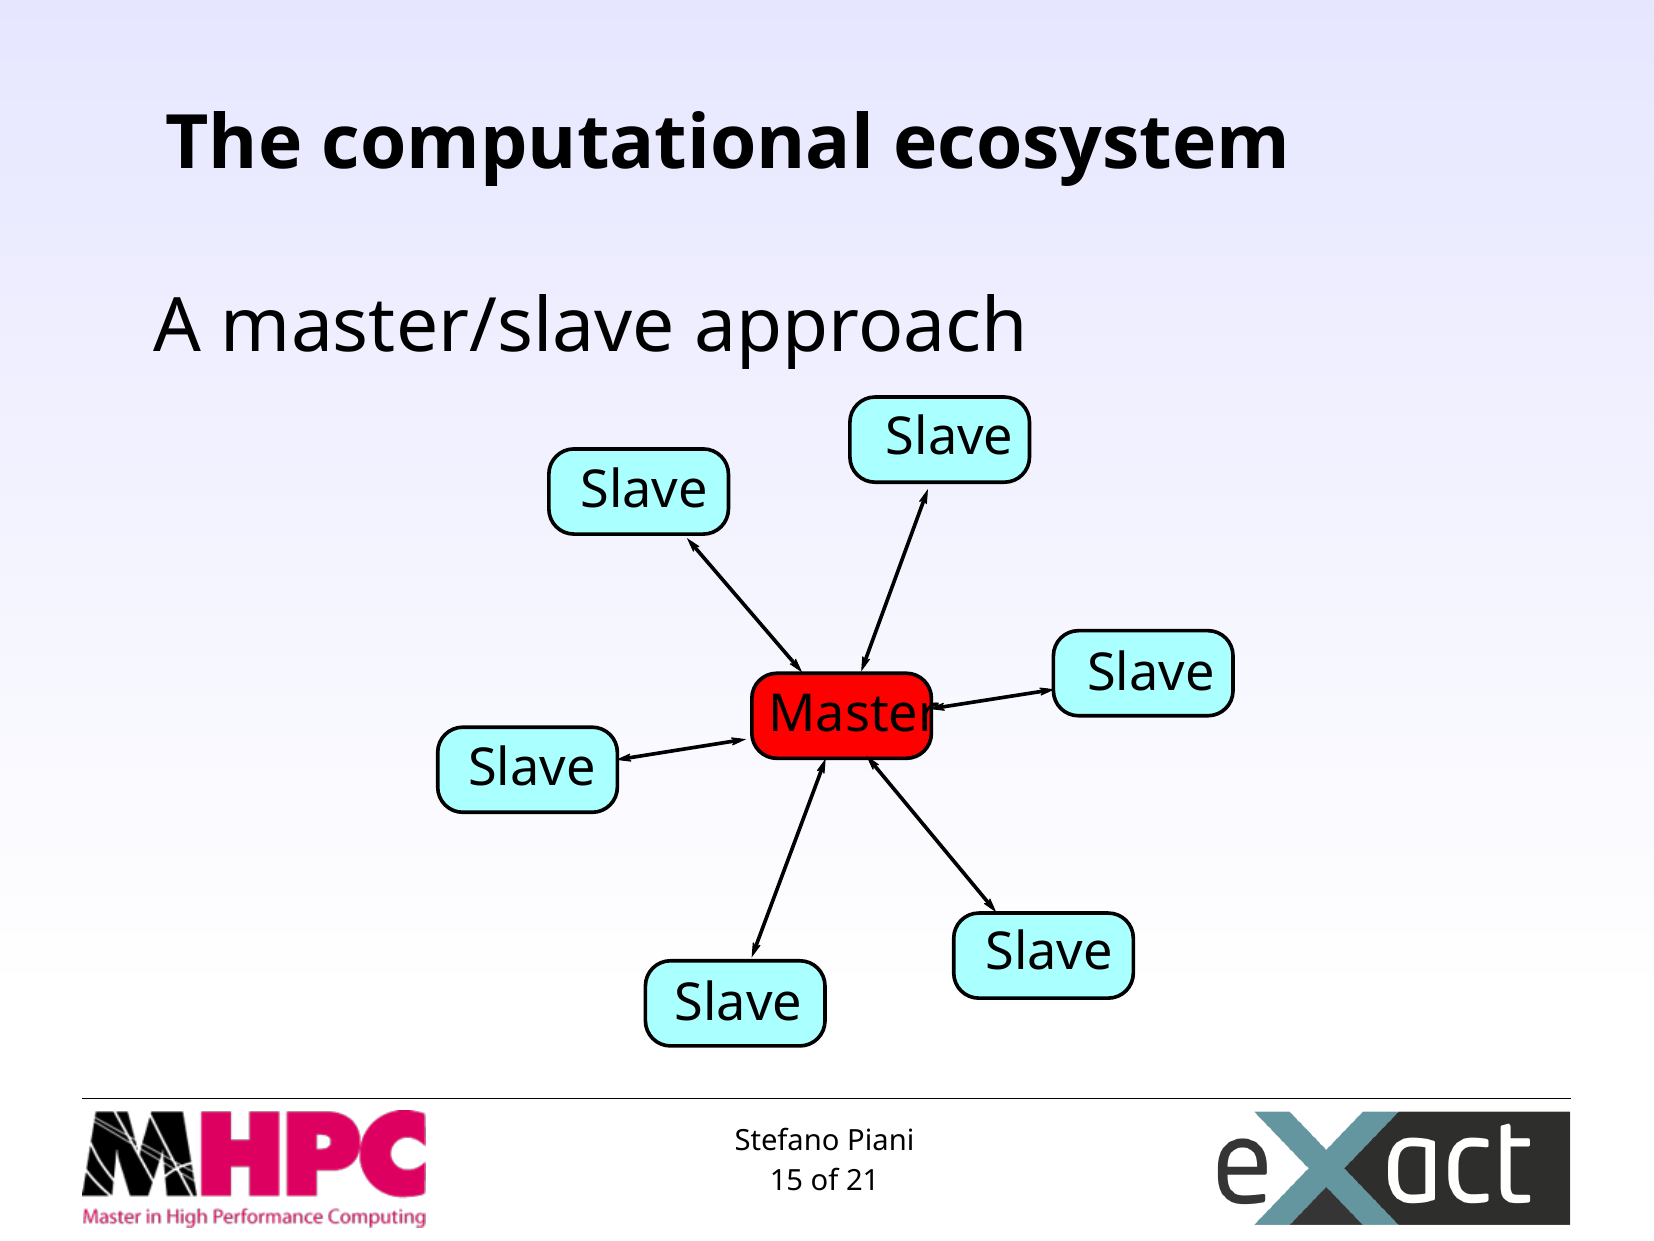

# The computational ecosystem
A master/slave approach
15